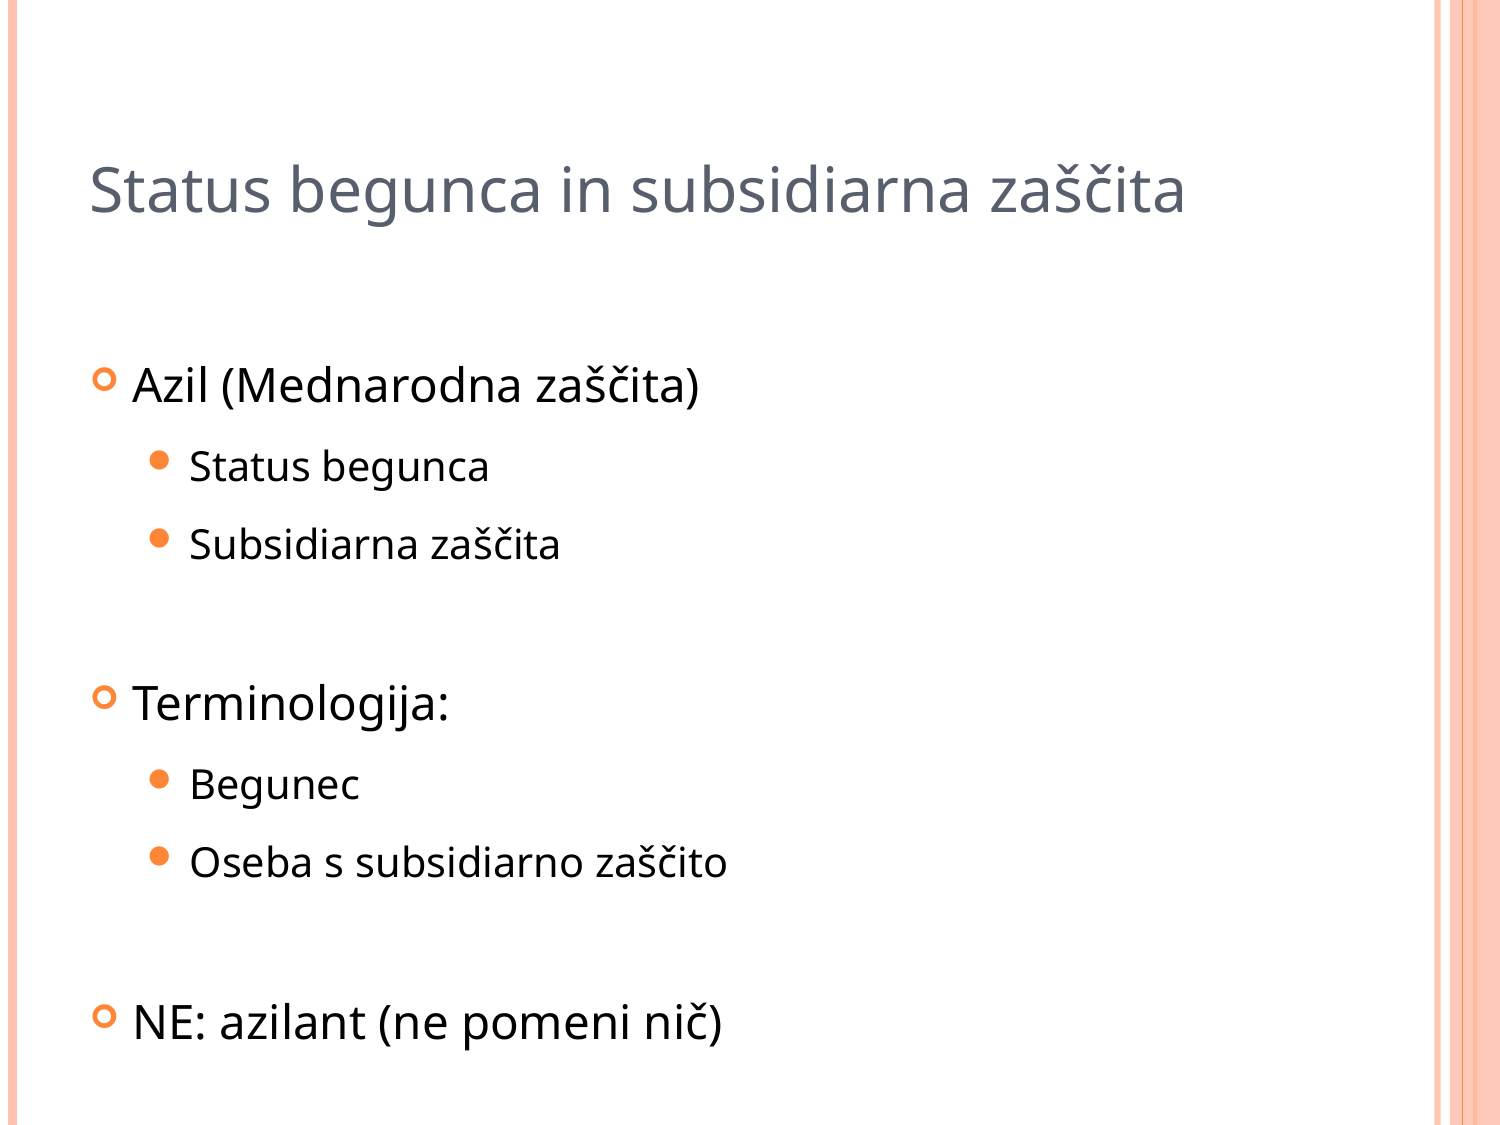

# Status begunca in subsidiarna zaščita
Azil (Mednarodna zaščita)
Status begunca
Subsidiarna zaščita
Terminologija:
Begunec
Oseba s subsidiarno zaščito
NE: azilant (ne pomeni nič)